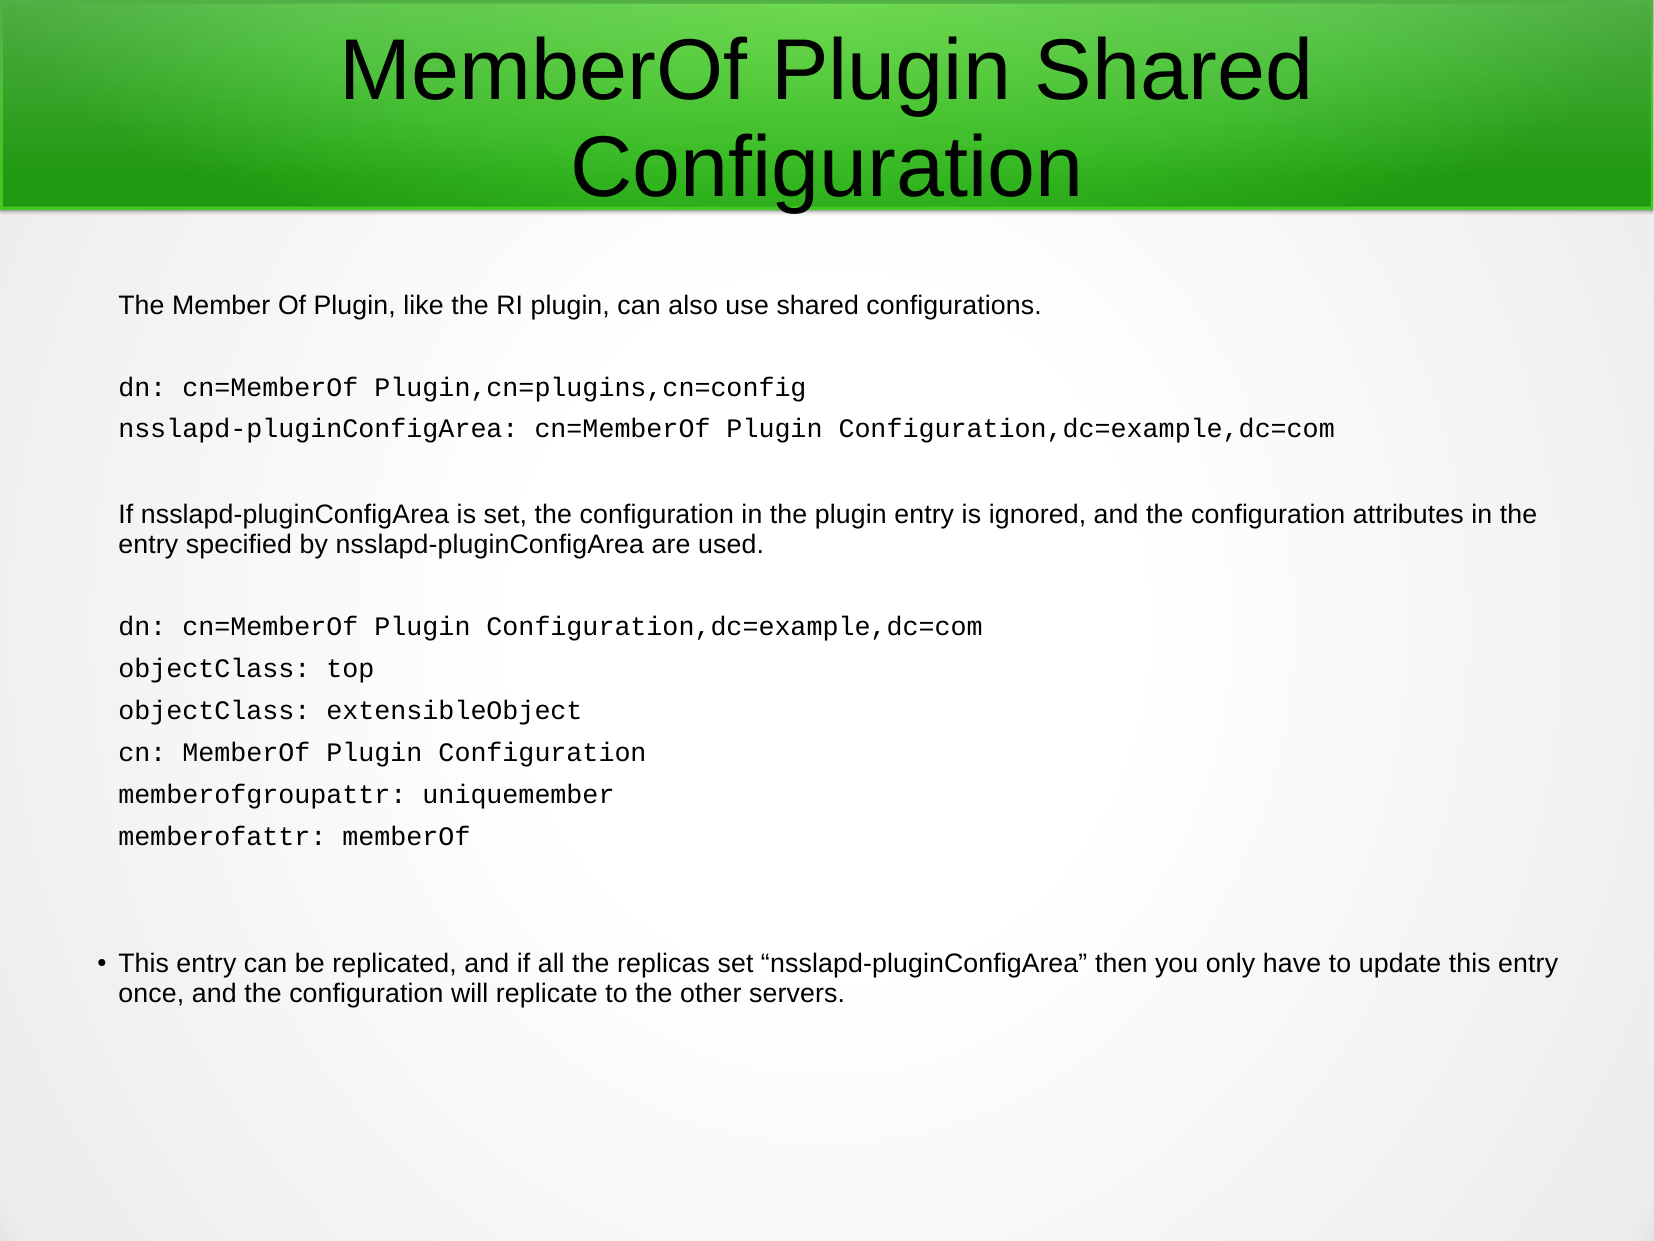

# MemberOf Plugin Shared Configuration
The Member Of Plugin, like the RI plugin, can also use shared configurations.
dn: cn=MemberOf Plugin,cn=plugins,cn=config
nsslapd-pluginConfigArea: cn=MemberOf Plugin Configuration,dc=example,dc=com
If nsslapd-pluginConfigArea is set, the configuration in the plugin entry is ignored, and the configuration attributes in the entry specified by nsslapd-pluginConfigArea are used.
dn: cn=MemberOf Plugin Configuration,dc=example,dc=com
objectClass: top
objectClass: extensibleObject
cn: MemberOf Plugin Configuration
memberofgroupattr: uniquemember
memberofattr: memberOf
This entry can be replicated, and if all the replicas set “nsslapd-pluginConfigArea” then you only have to update this entry once, and the configuration will replicate to the other servers.